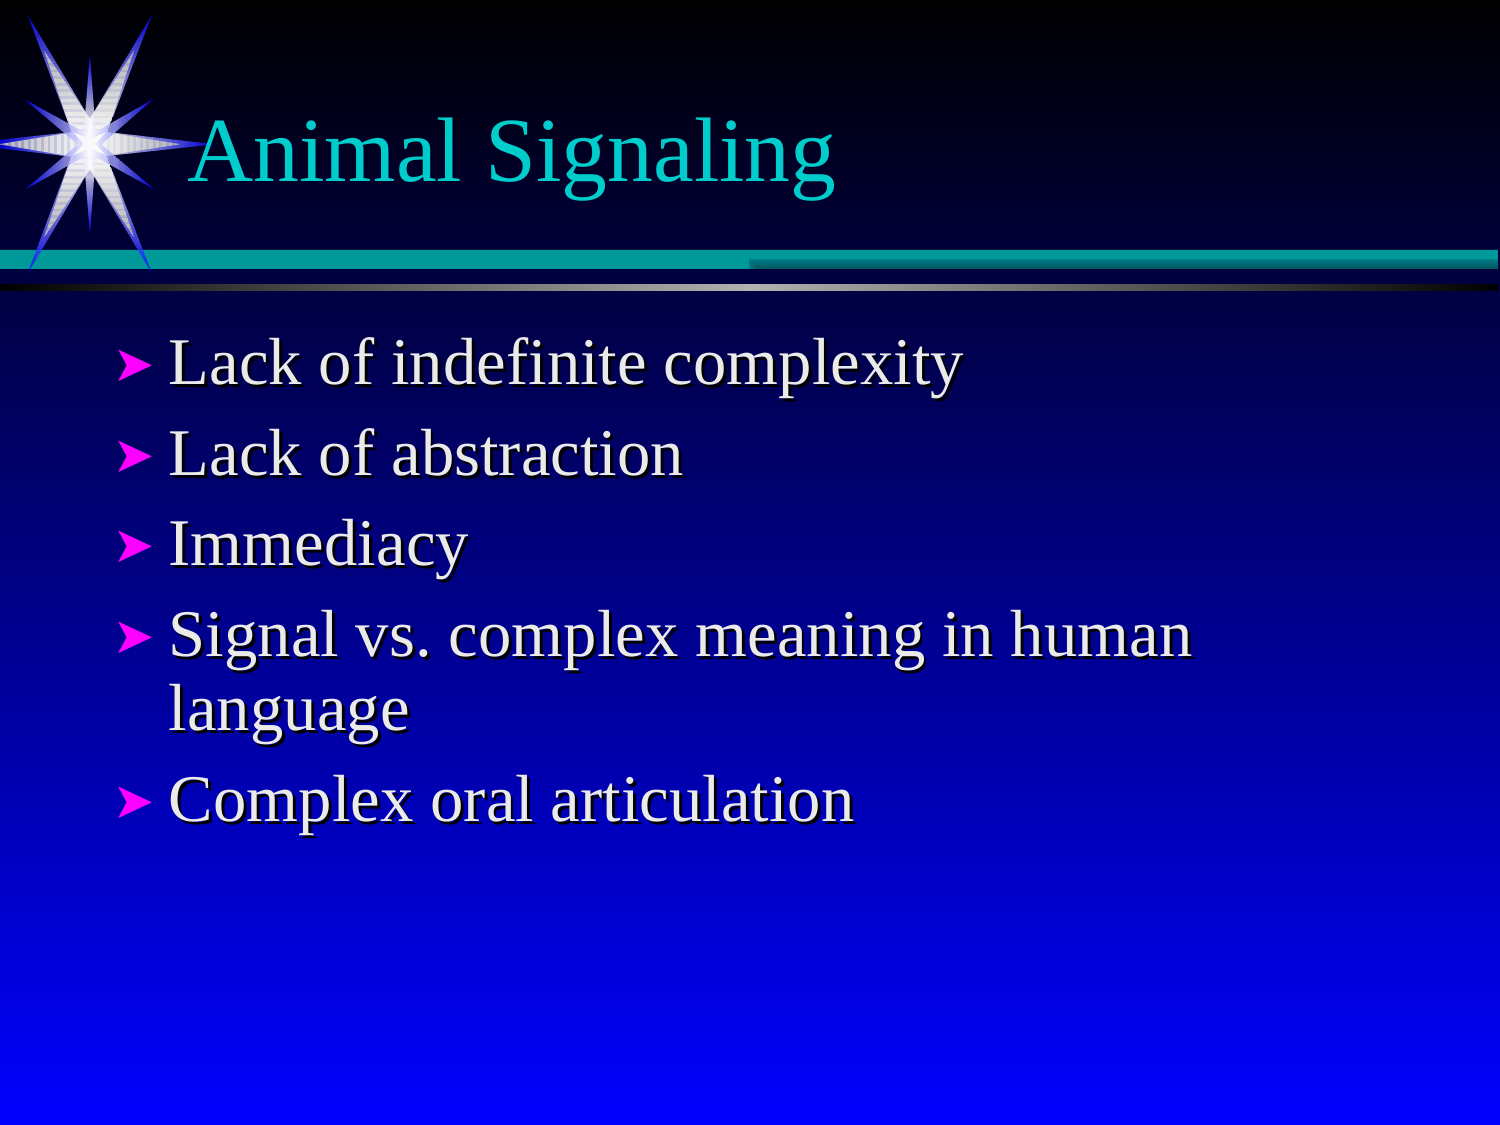

# Animal Signaling
Lack of indefinite complexity
Lack of abstraction
Immediacy
Signal vs. complex meaning in human language
Complex oral articulation